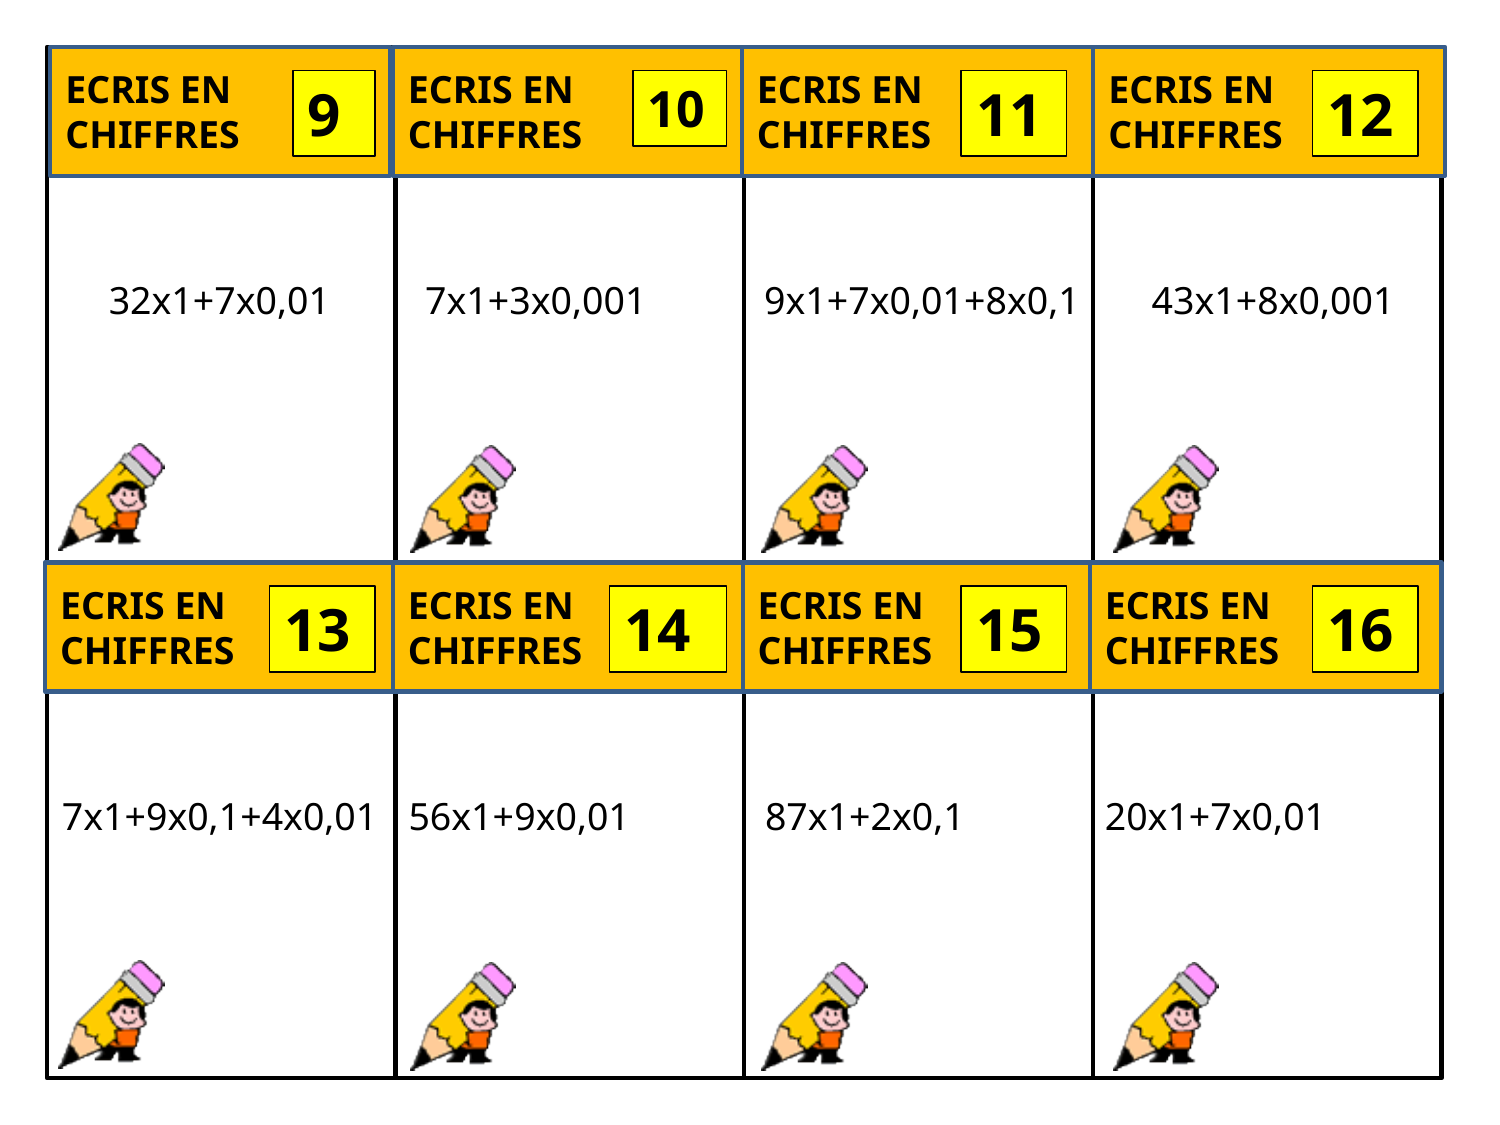

ECRIS EN CHIFFRES
ECRIS EN CHIFFRES
ECRIS EN CHIFFRES
ECRIS EN CHIFFRES
9
10
11
12
13
14
15
16
32x1+7x0,01
7x1+3x0,001
9x1+7x0,01+8x0,1
43x1+8x0,001
7x1+9x0,1+4x0,01
56x1+9x0,01
87x1+2x0,1
20x1+7x0,01
ECRIS EN CHIFFRES
ECRIS EN CHIFFRES
ECRIS EN CHIFFRES
ECRIS EN CHIFFRES